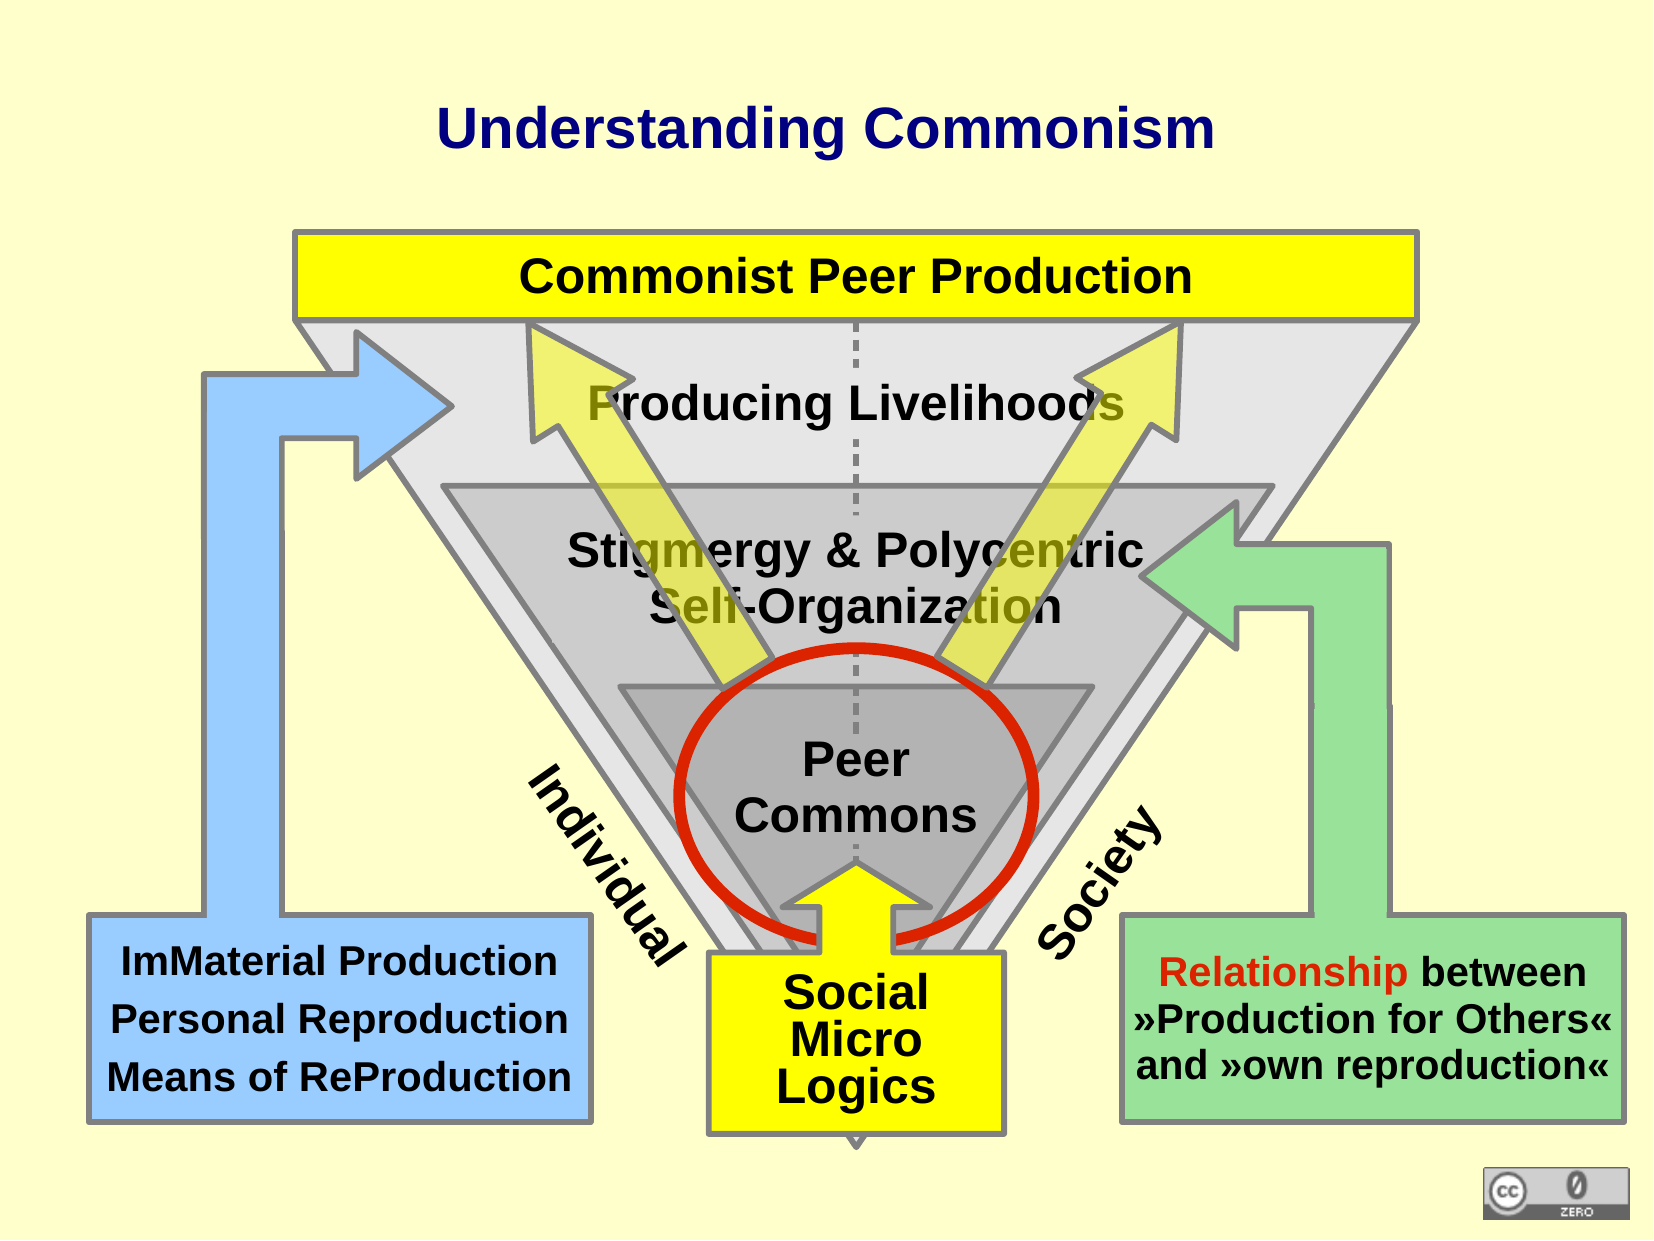

# Understanding Commonism
Commonist Peer Production
Producing Livelihoods
Stigmergy & Polycentric
Self-Organization
Peer
Commons
Individual
Society
Social
Micro
Logics
ImMaterial Production
Personal Reproduction
Means of ReProduction
Relationship between
»Production for Others«
and »own reproduction«